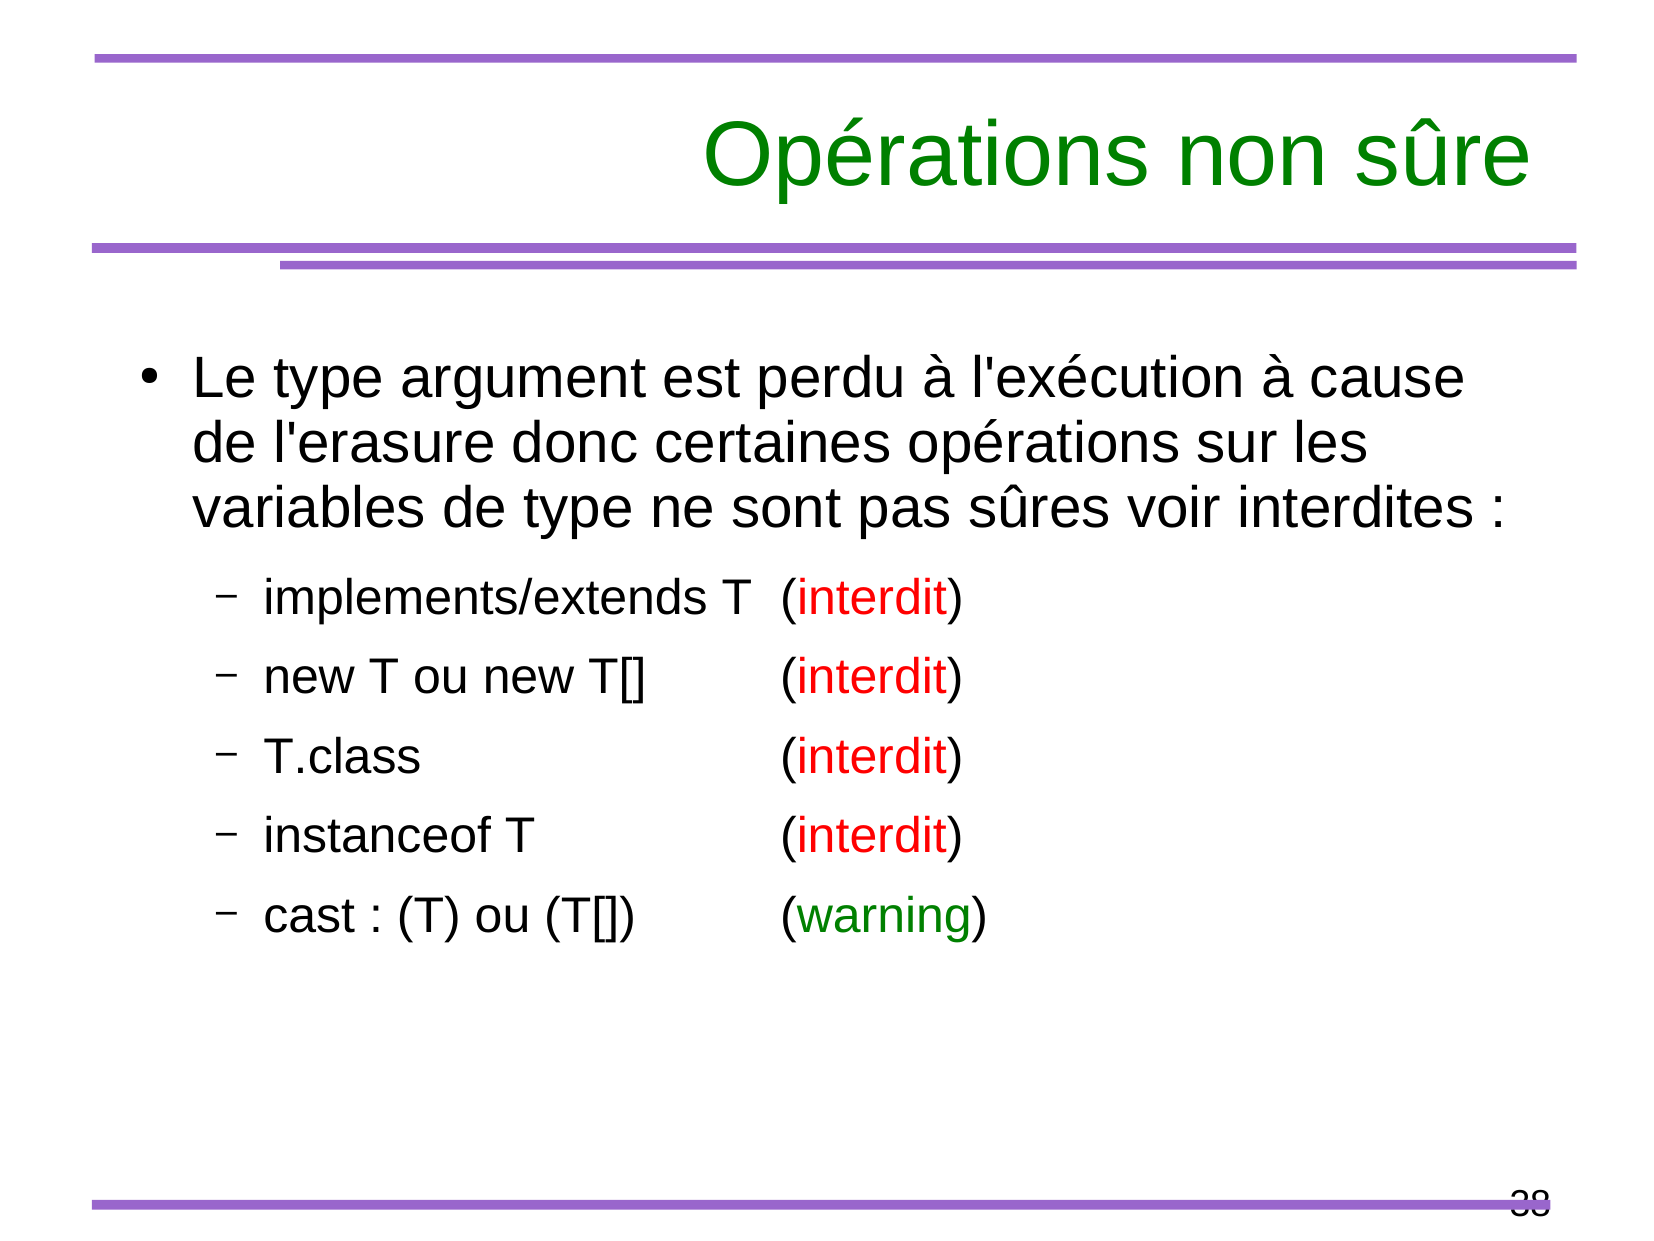

# Opérations non sûre
Le type argument est perdu à l'exécution à cause de l'erasure donc certaines opérations sur les variables de type ne sont pas sûres voir interdites :
implements/extends T (interdit)
new T ou new T[] 		(interdit)
T.class					(interdit)
instanceof T 				(interdit)
cast : (T) ou (T[]) 	(warning)